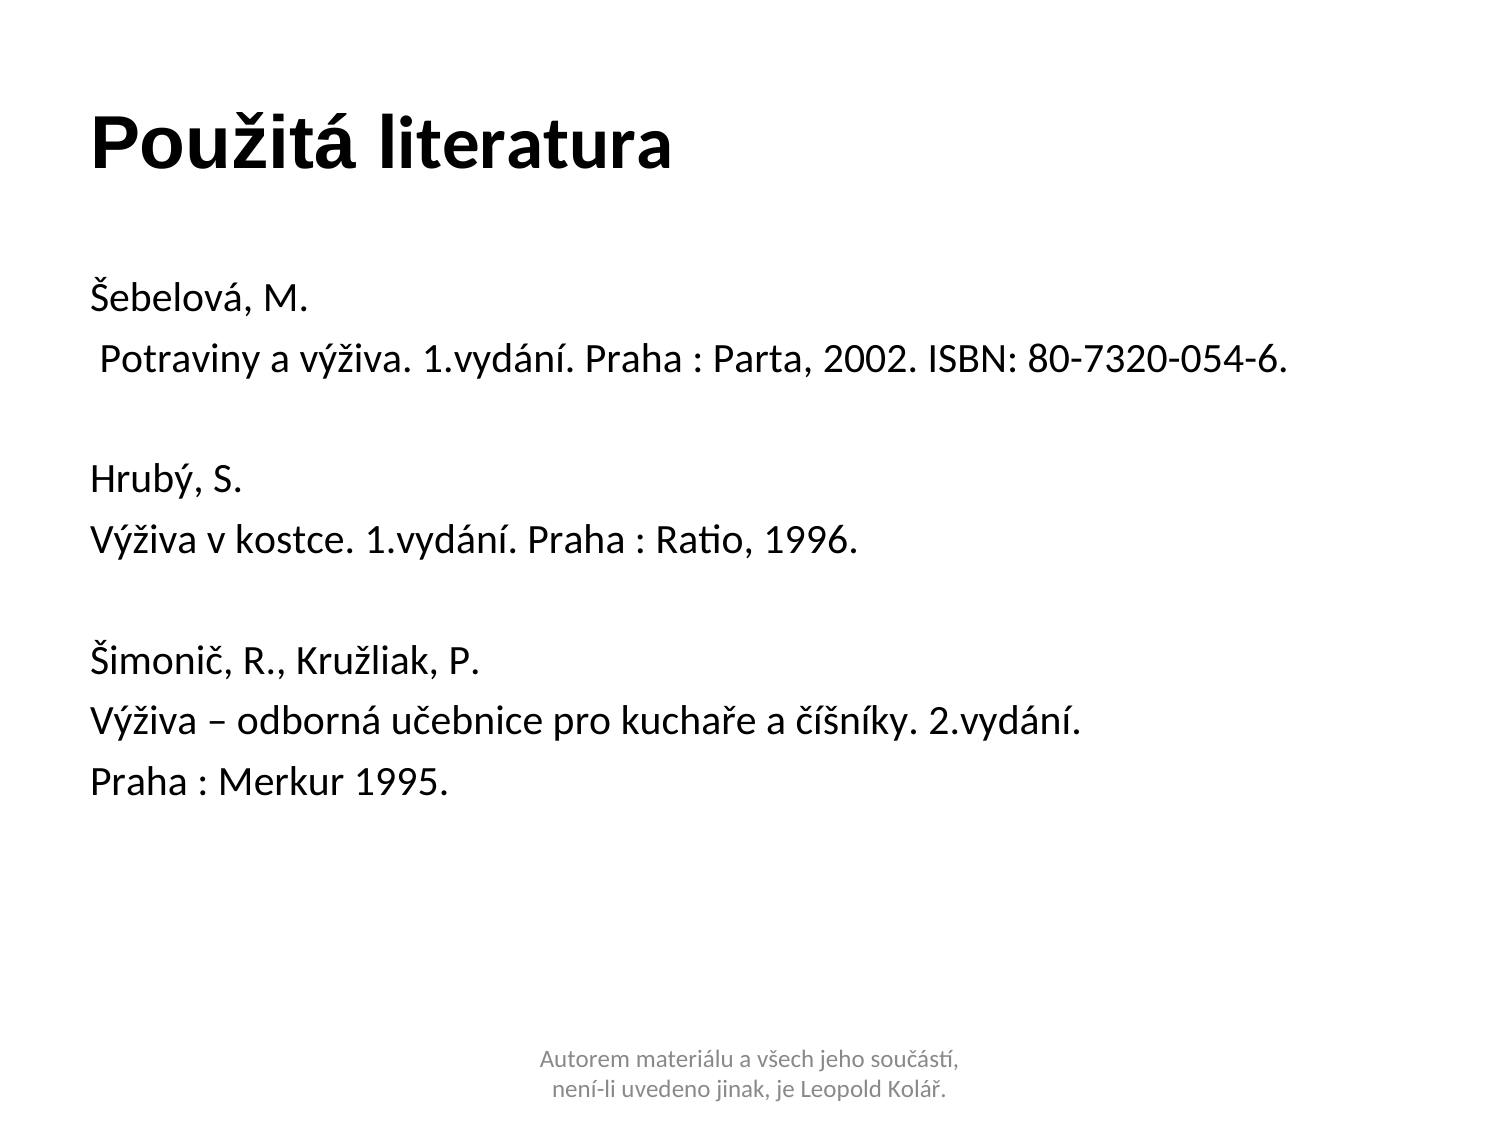

# Použitá literatura
Šebelová, M.
 Potraviny a výživa. 1.vydání. Praha : Parta, 2002. ISBN: 80-7320-054-6.
Hrubý, S.
Výživa v kostce. 1.vydání. Praha : Ratio, 1996.
Šimonič, R., Kružliak, P.
Výživa – odborná učebnice pro kuchaře a číšníky. 2.vydání.
Praha : Merkur 1995.
Autorem materiálu a všech jeho součástí, není-li uvedeno jinak, je Leopold Kolář.